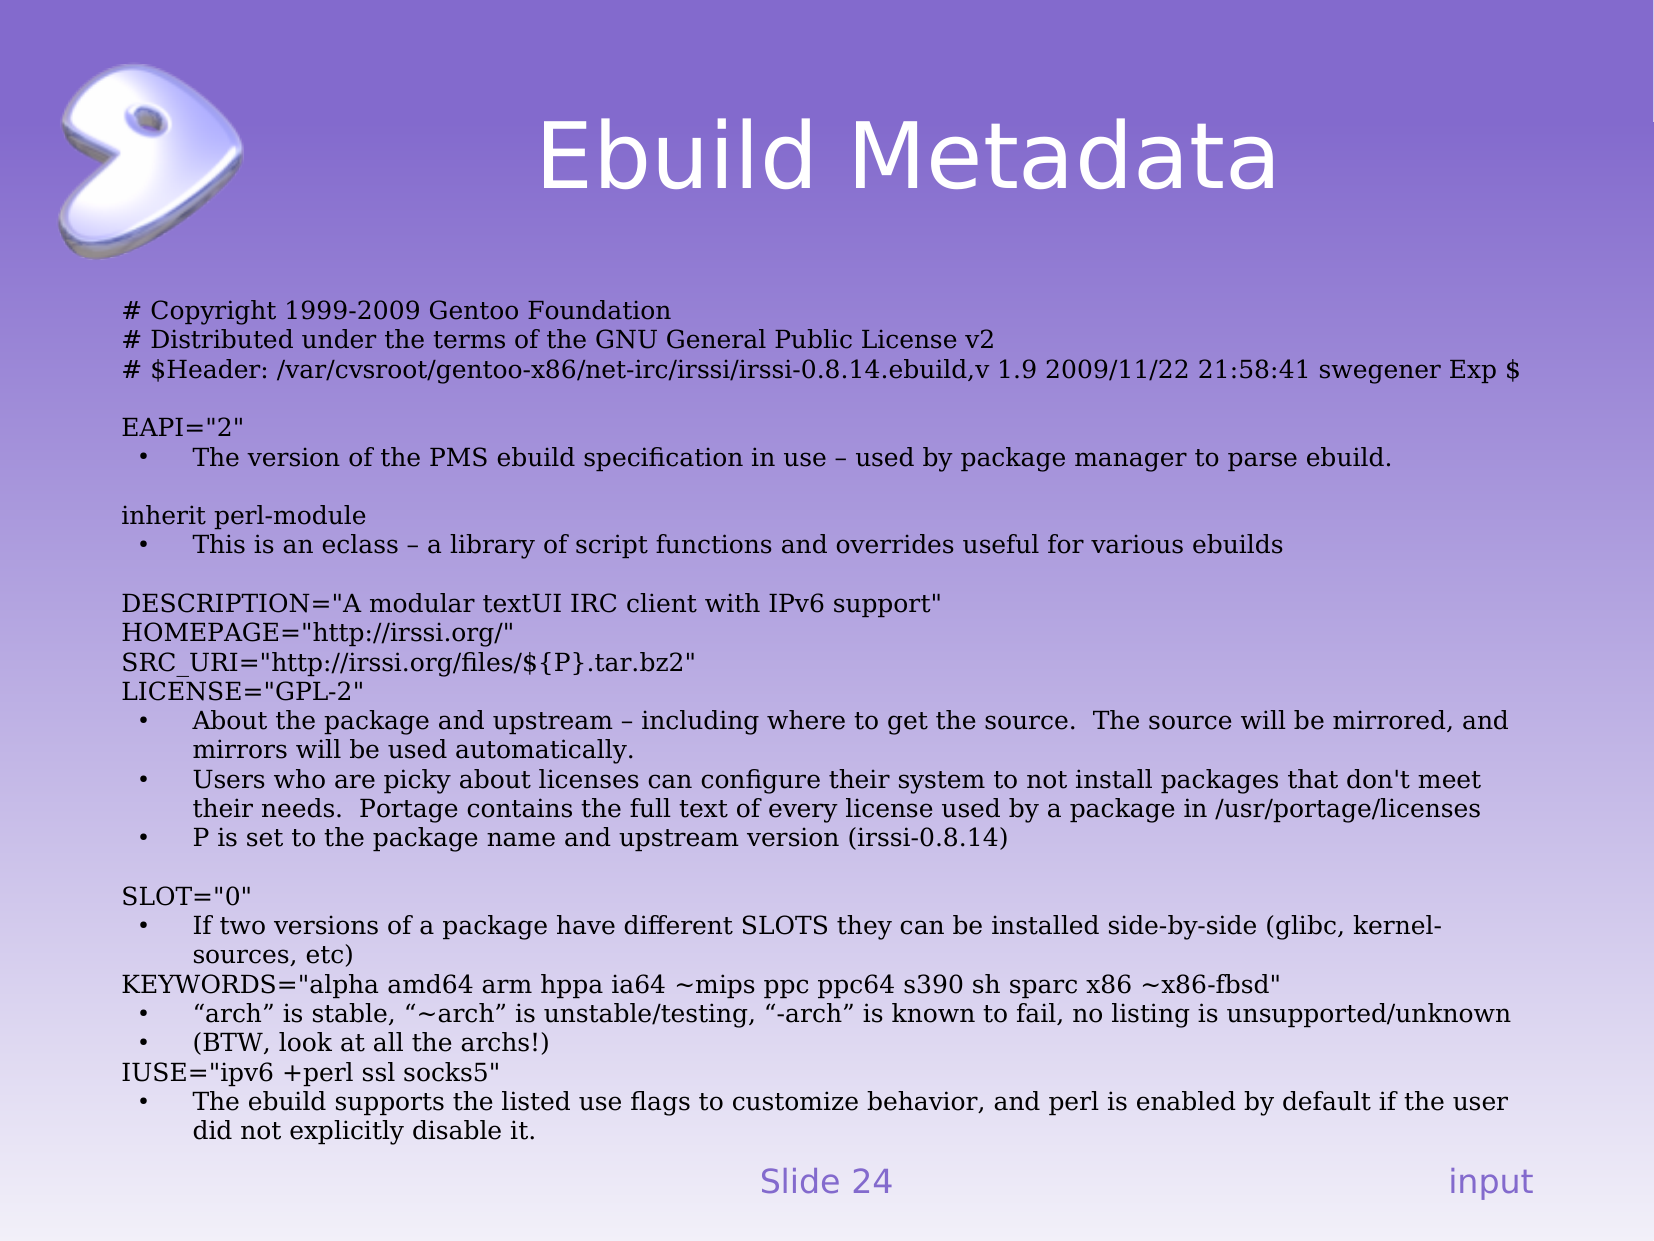

# Ebuild Metadata
# Copyright 1999-2009 Gentoo Foundation
# Distributed under the terms of the GNU General Public License v2
# $Header: /var/cvsroot/gentoo-x86/net-irc/irssi/irssi-0.8.14.ebuild,v 1.9 2009/11/22 21:58:41 swegener Exp $
EAPI="2"
The version of the PMS ebuild specification in use – used by package manager to parse ebuild.
inherit perl-module
This is an eclass – a library of script functions and overrides useful for various ebuilds
DESCRIPTION="A modular textUI IRC client with IPv6 support"
HOMEPAGE="http://irssi.org/"
SRC_URI="http://irssi.org/files/${P}.tar.bz2"
LICENSE="GPL-2"
About the package and upstream – including where to get the source. The source will be mirrored, and mirrors will be used automatically.
Users who are picky about licenses can configure their system to not install packages that don't meet their needs. Portage contains the full text of every license used by a package in /usr/portage/licenses
P is set to the package name and upstream version (irssi-0.8.14)
SLOT="0"
If two versions of a package have different SLOTS they can be installed side-by-side (glibc, kernel-sources, etc)
KEYWORDS="alpha amd64 arm hppa ia64 ~mips ppc ppc64 s390 sh sparc x86 ~x86-fbsd"
“arch” is stable, “~arch” is unstable/testing, “-arch” is known to fail, no listing is unsupported/unknown
(BTW, look at all the archs!)
IUSE="ipv6 +perl ssl socks5"
The ebuild supports the listed use flags to customize behavior, and perl is enabled by default if the user did not explicitly disable it.